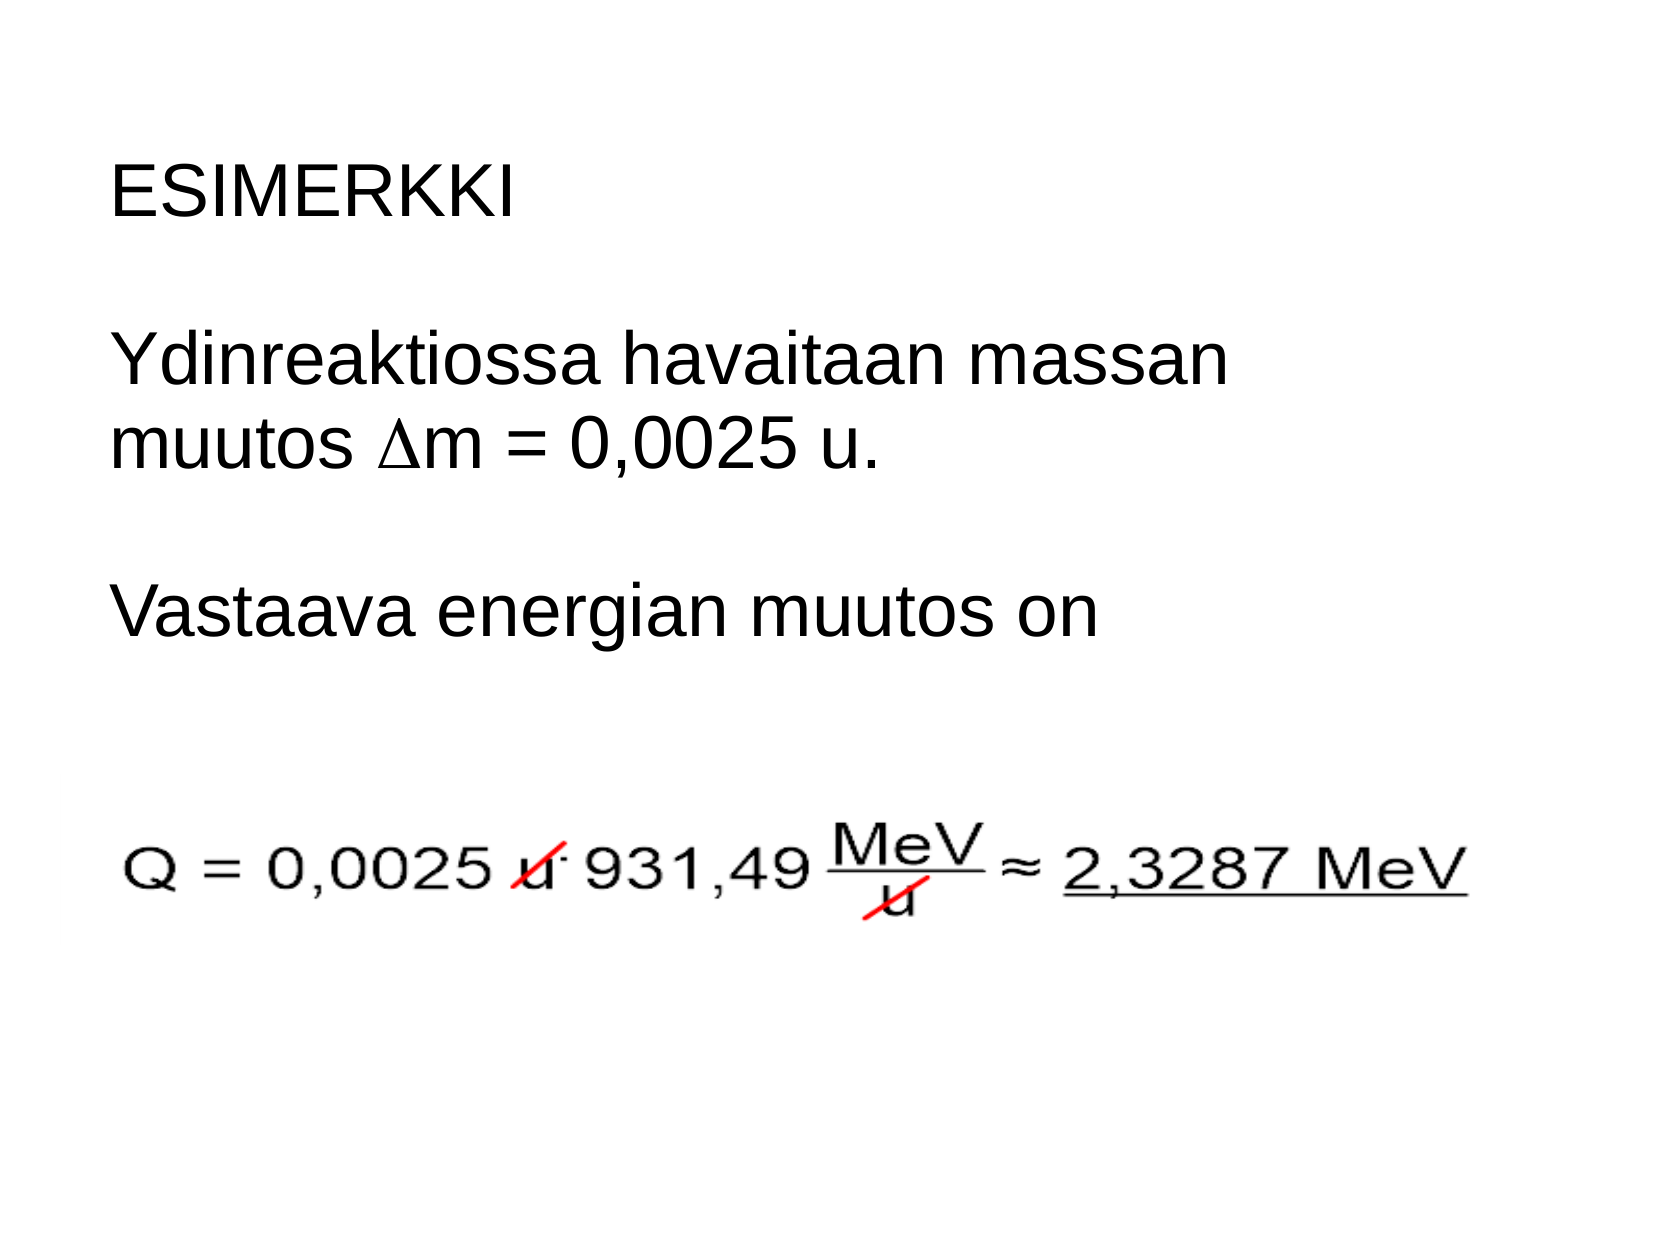

ESIMERKKI
Ydinreaktiossa havaitaan massan muutos Dm = 0,0025 u.
Vastaava energian muutos on